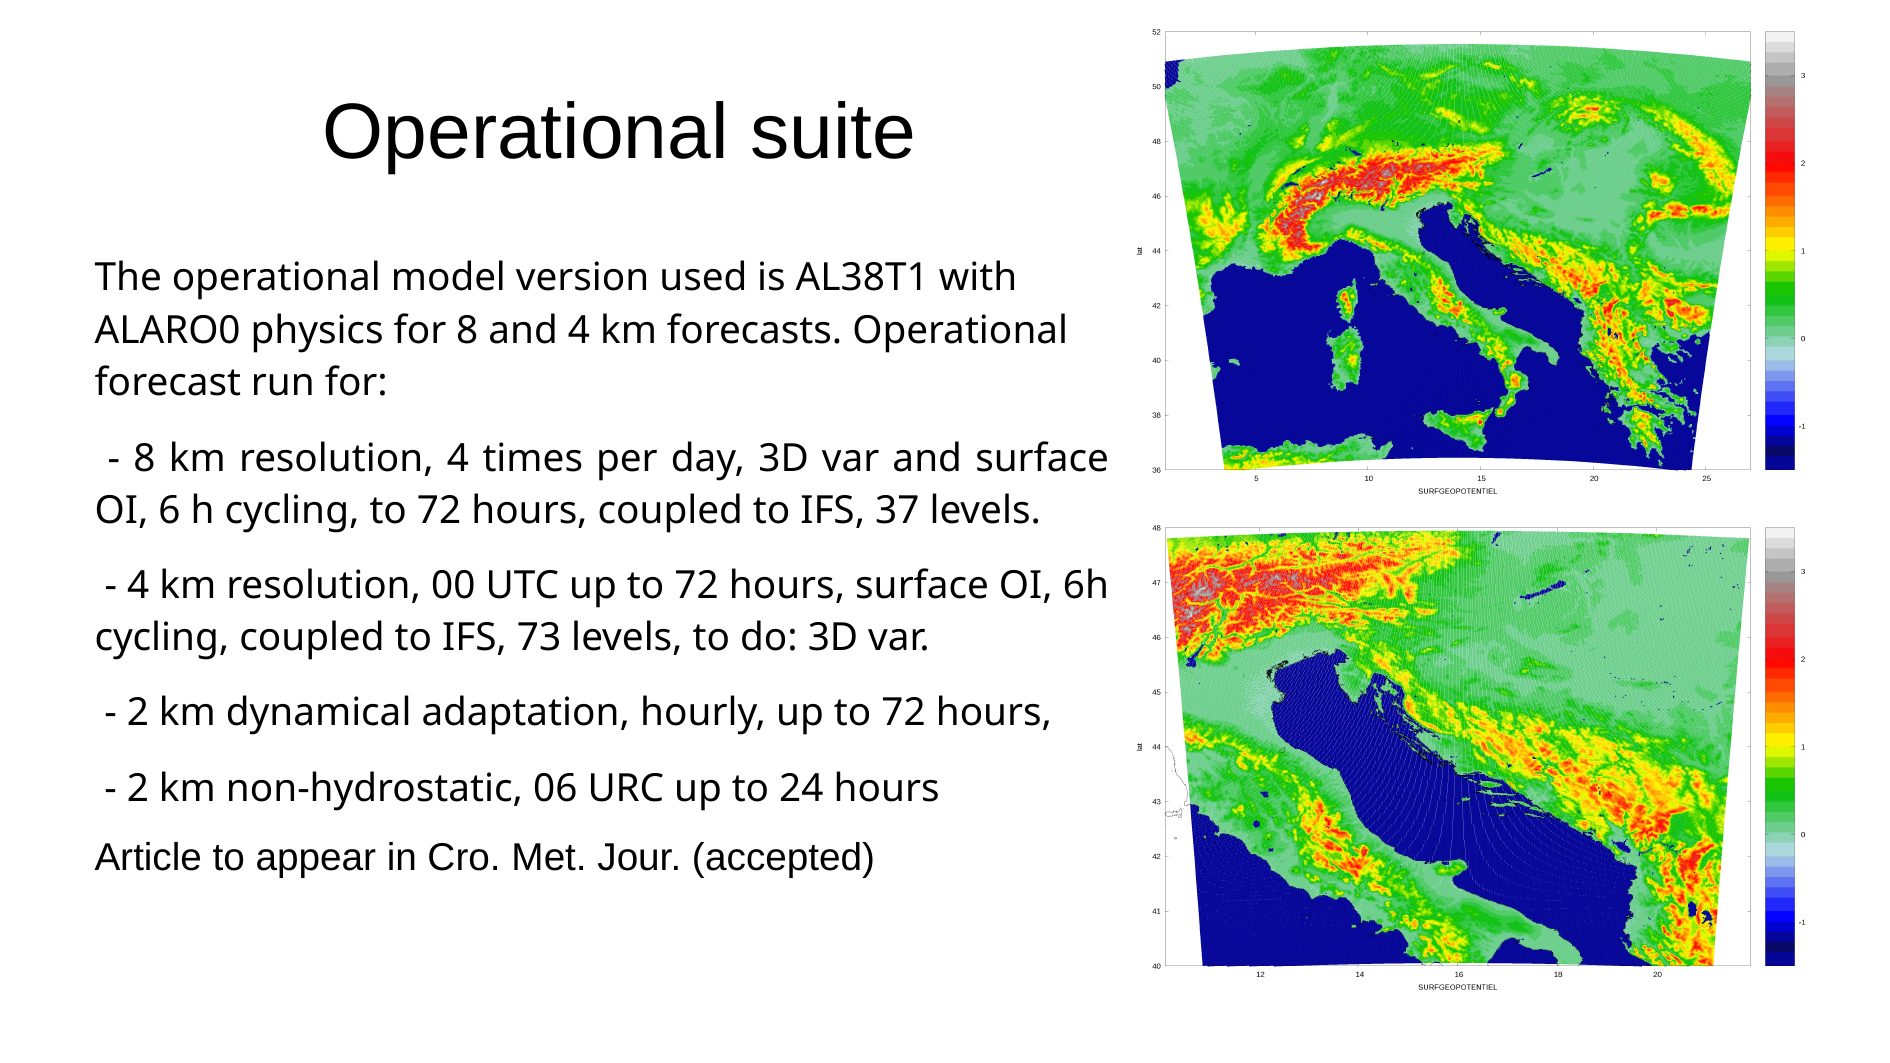

# Operational suite
The operational model version used is AL38T1 with ALARO0 physics for 8 and 4 km forecasts. Operational forecast run for:
 - 8 km resolution, 4 times per day, 3D var and surface OI, 6 h cycling, to 72 hours, coupled to IFS, 37 levels.
 - 4 km resolution, 00 UTC up to 72 hours, surface OI, 6h cycling, coupled to IFS, 73 levels, to do: 3D var.
 - 2 km dynamical adaptation, hourly, up to 72 hours,
 - 2 km non-hydrostatic, 06 URC up to 24 hours
Article to appear in Cro. Met. Jour. (accepted)